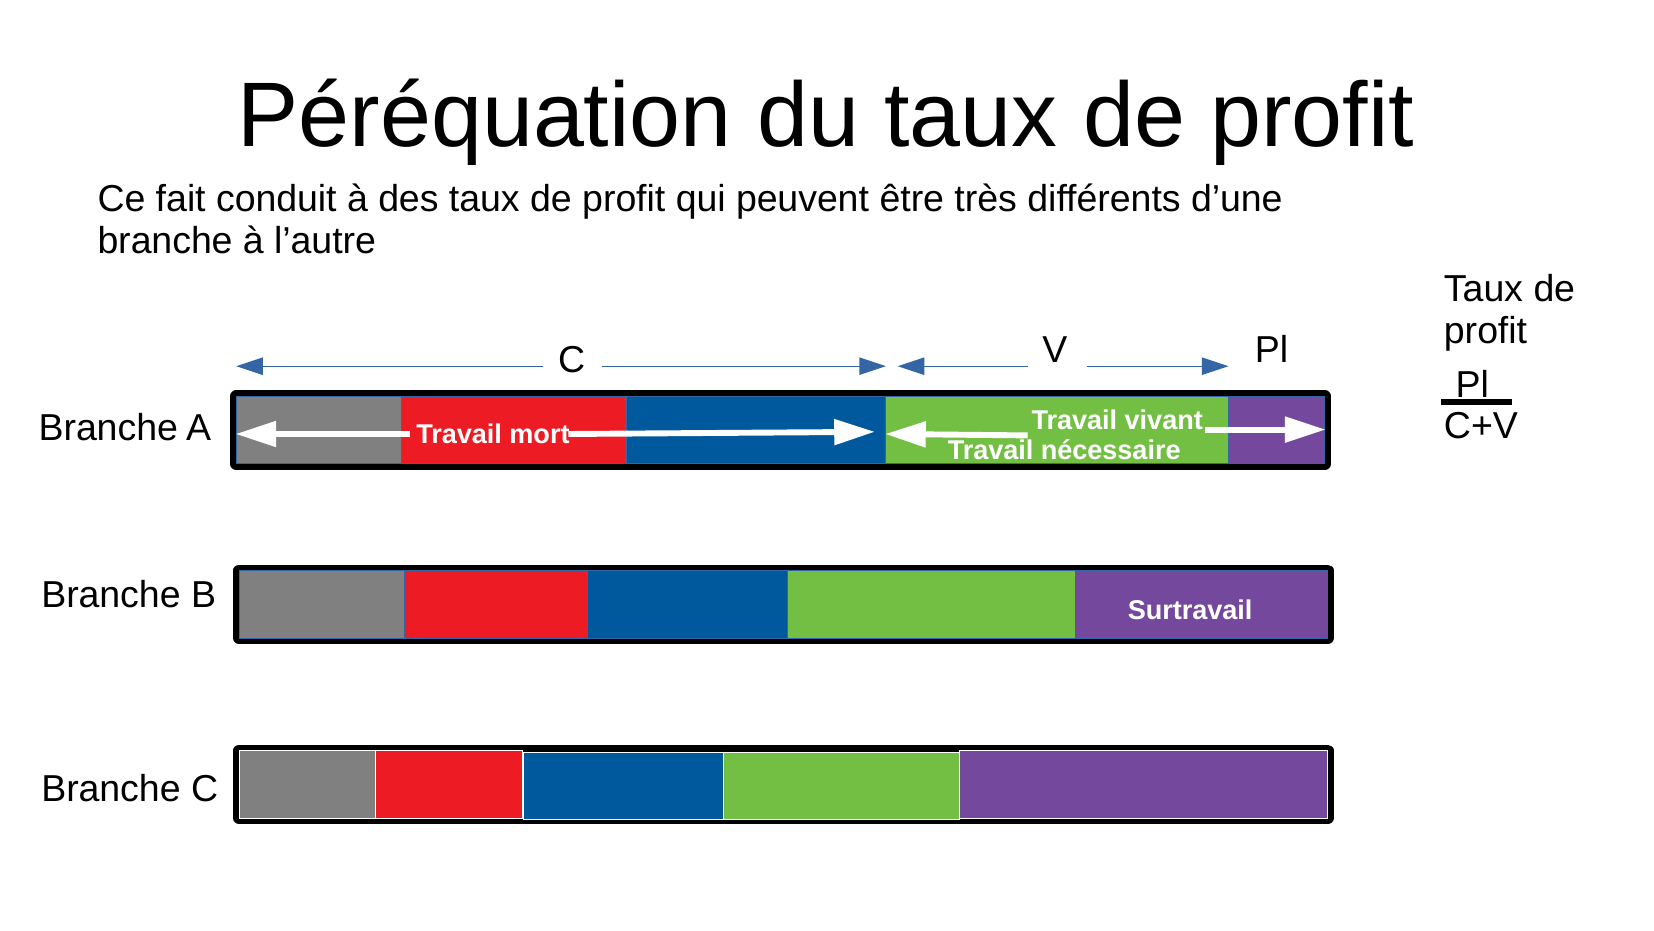

# Péréquation du taux de profit
Ce fait conduit à des taux de profit qui peuvent être très différents d’une branche à l’autre
Taux de profit
V
Pl
C
Travail vivant
Branche A
Travail mort
Surtravail
Travail nécessaire
Pl
C+V
Branche B
Surtravail
Branche C